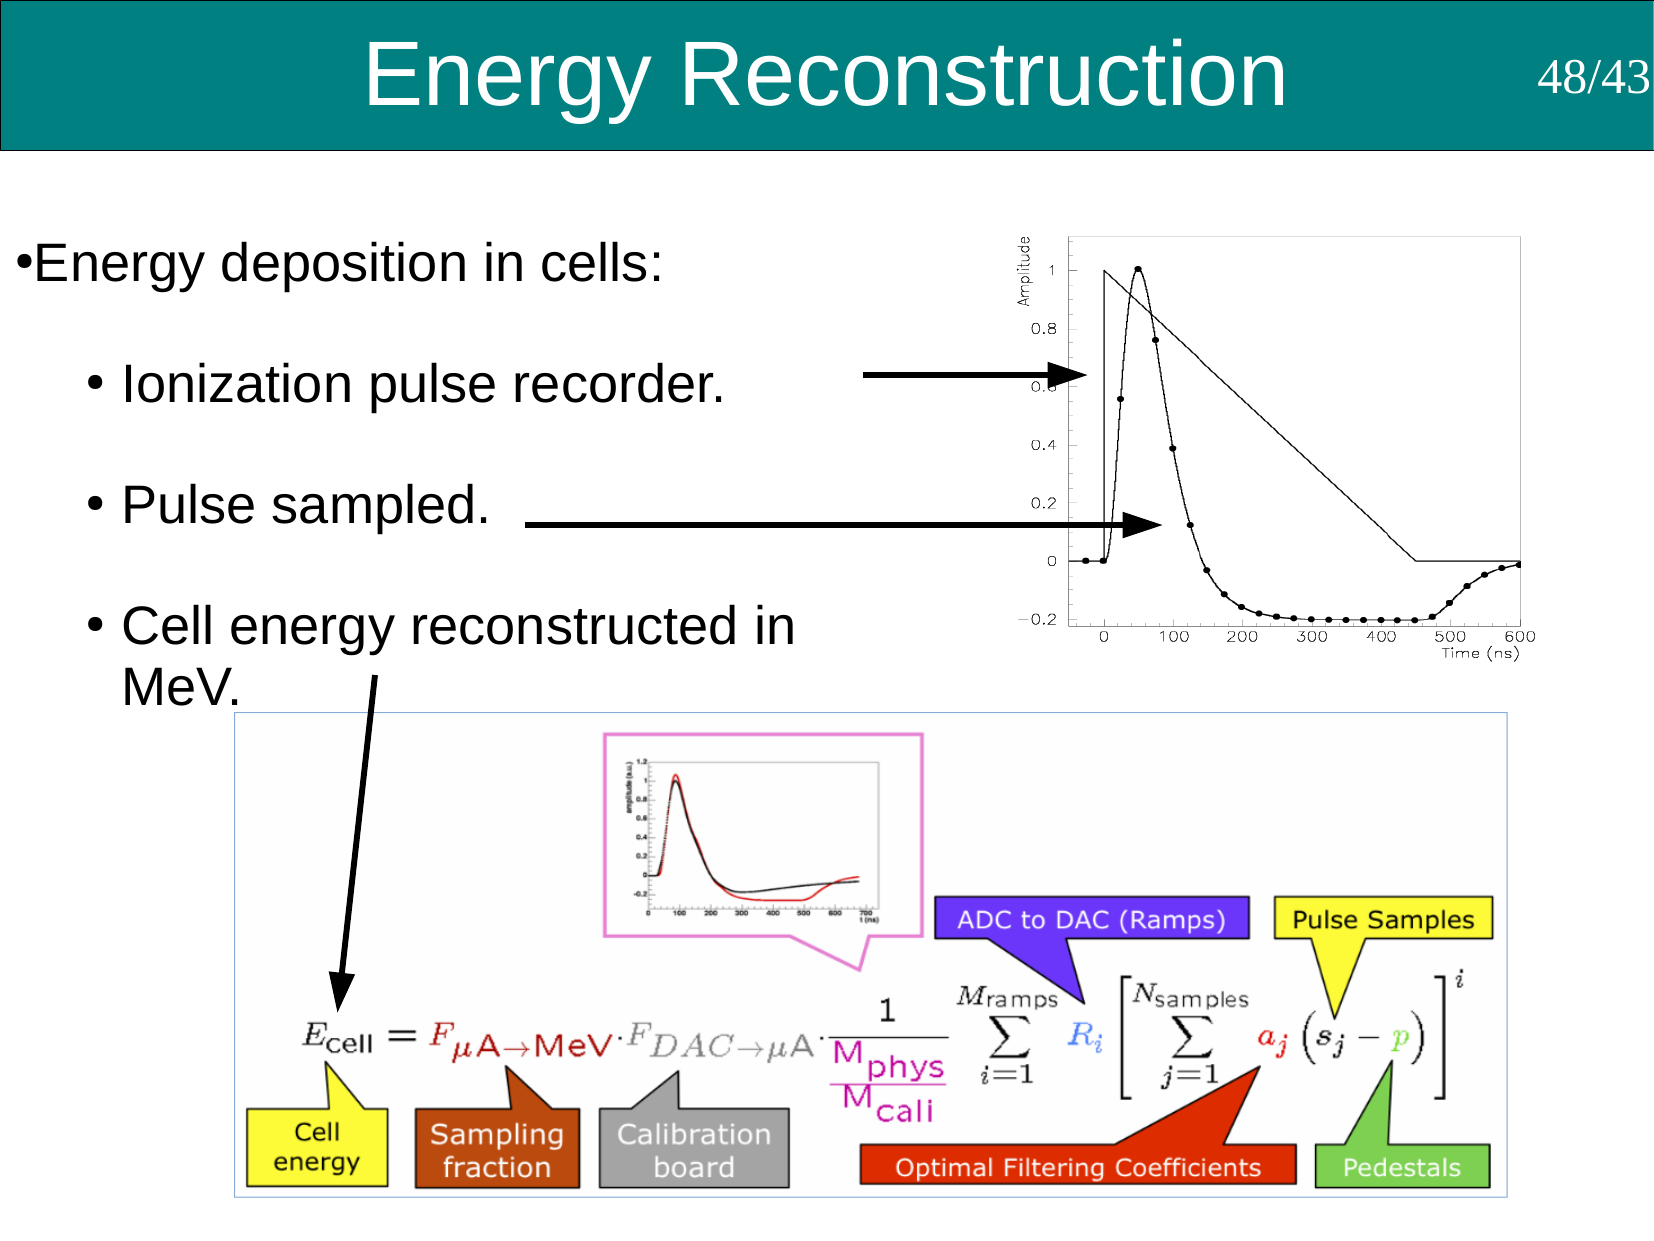

# Energy Reconstruction
48
Energy deposition in cells:
Ionization pulse recorder.
Pulse sampled.
Cell energy reconstructed in MeV.